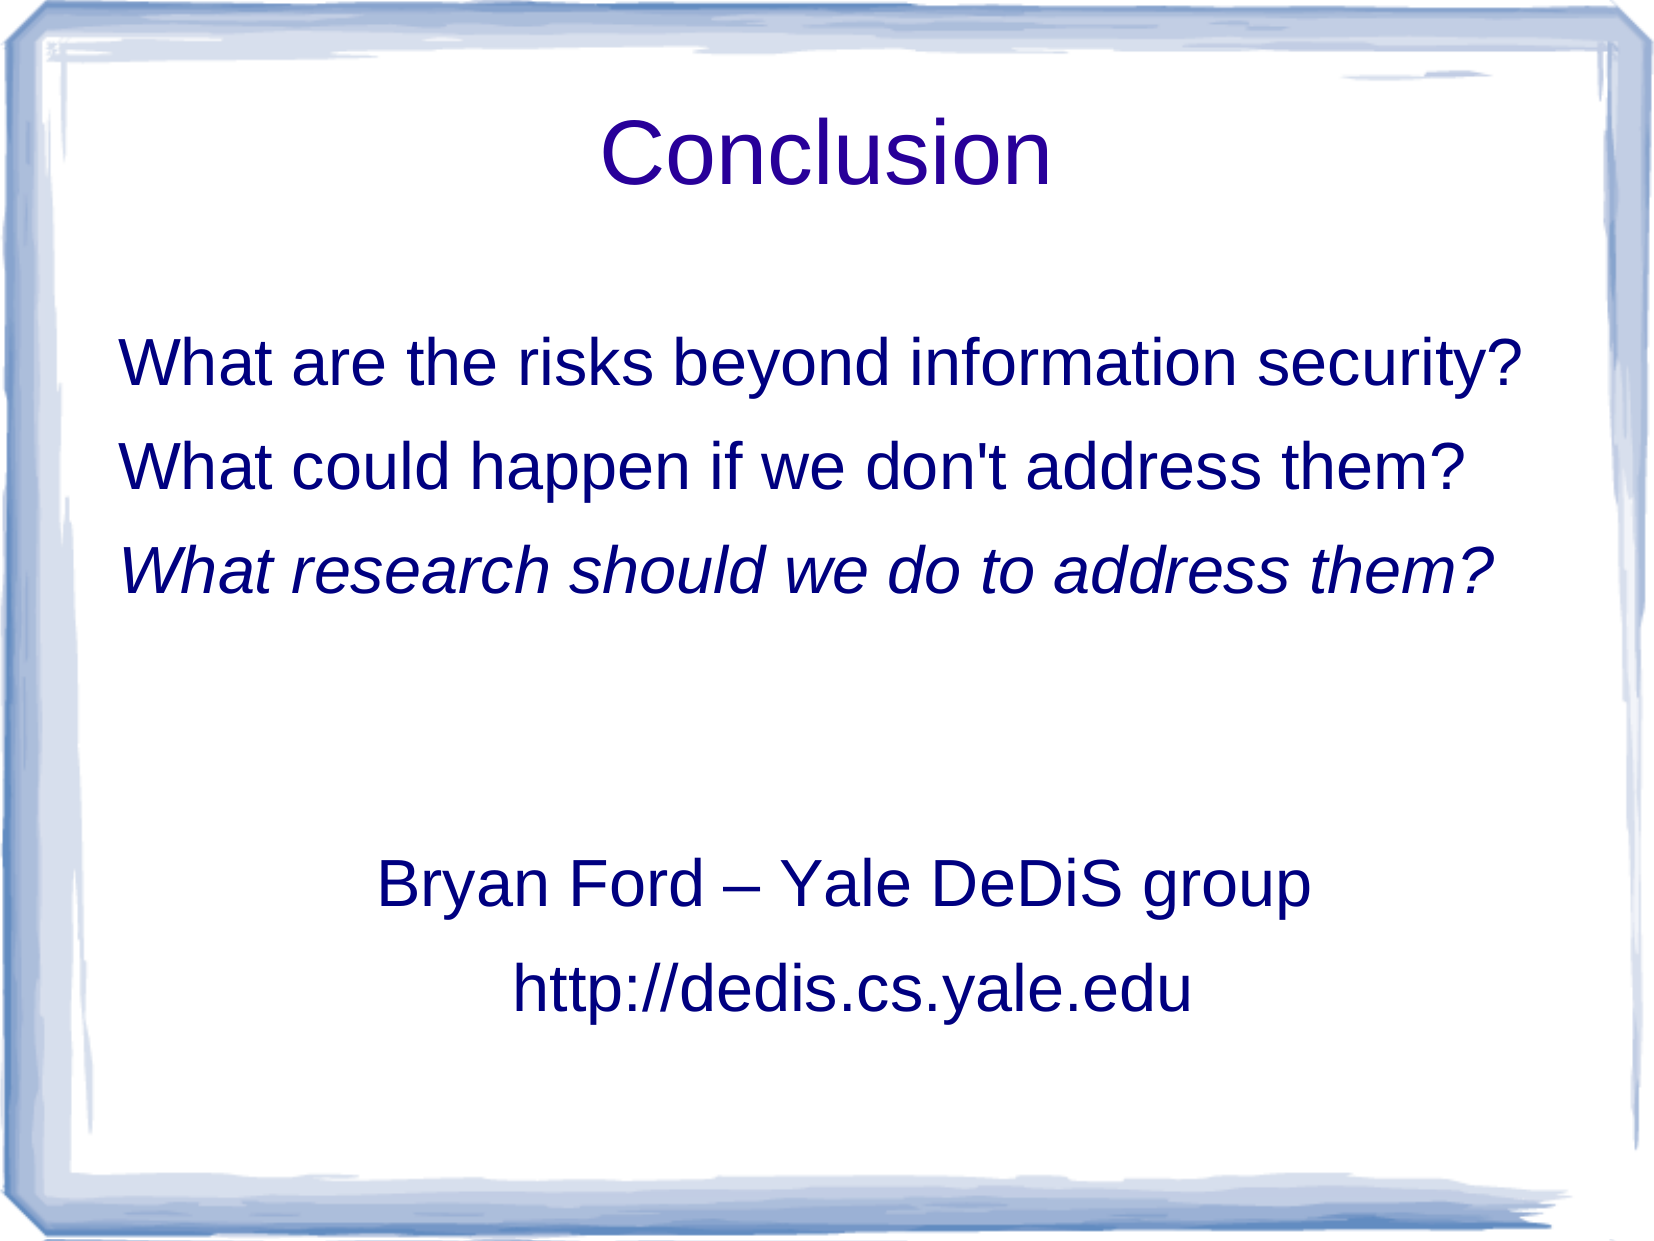

# Conclusion
What are the risks beyond information security?
What could happen if we don't address them?
What research should we do to address them?
Bryan Ford – Yale DeDiS group
 http://dedis.cs.yale.edu